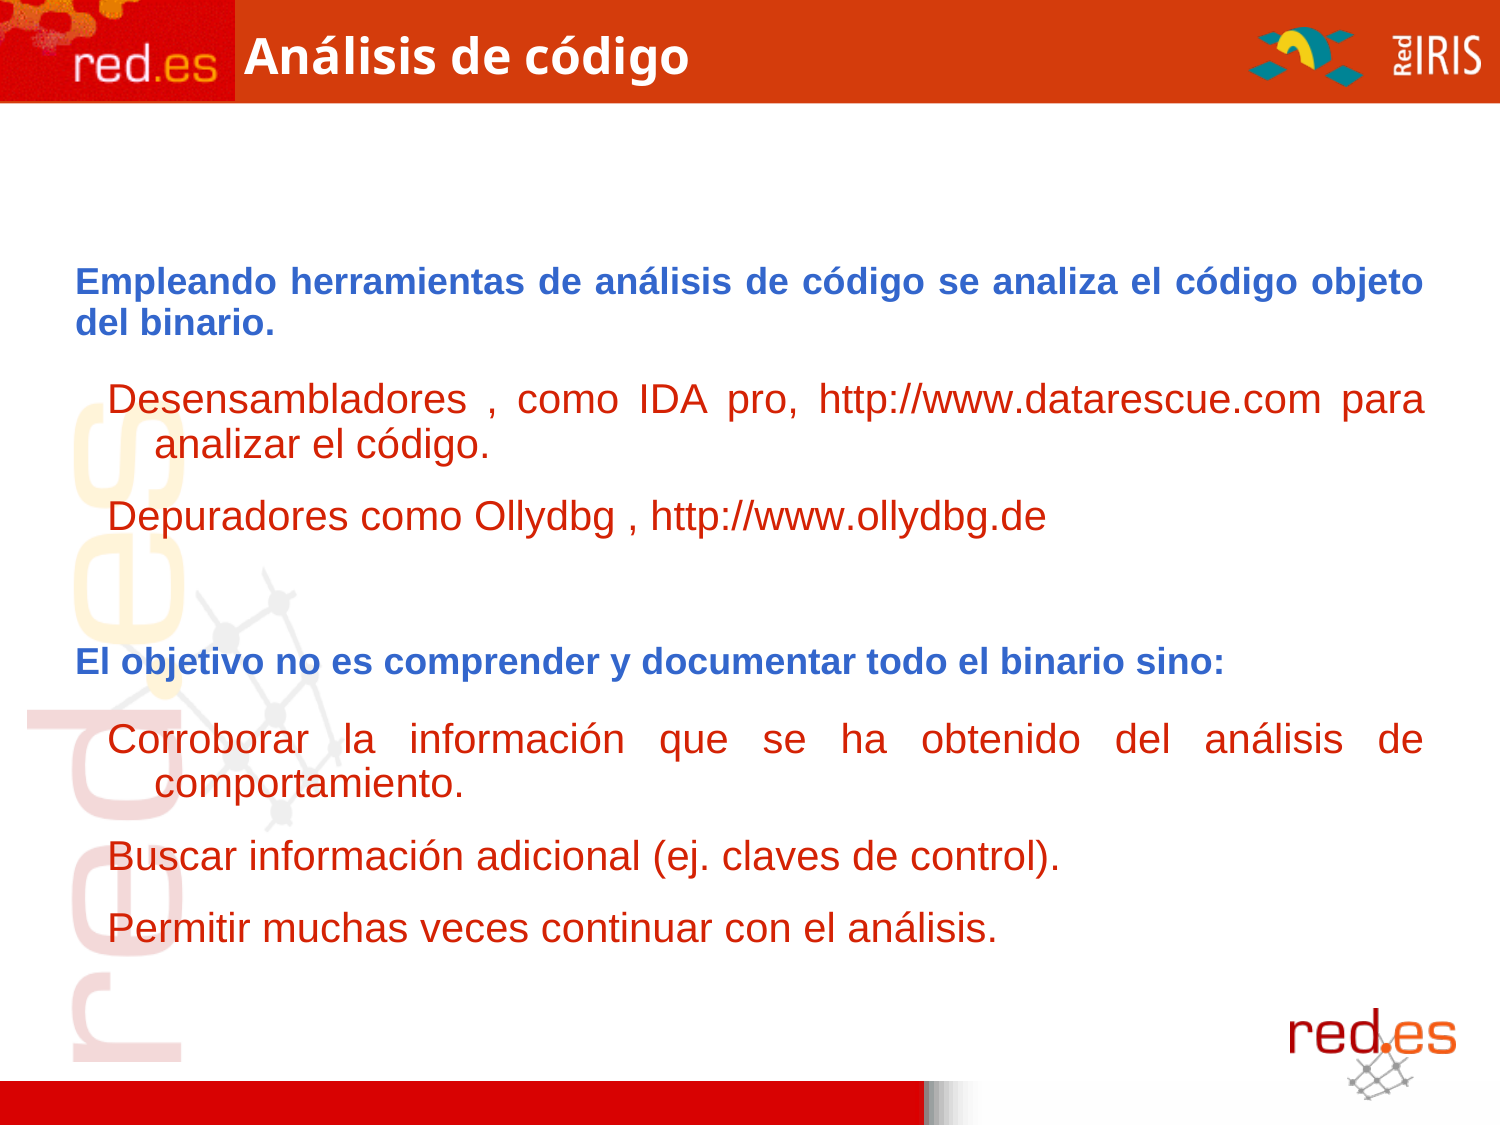

# Análisis de código
Empleando herramientas de análisis de código se analiza el código objeto del binario.
Desensambladores , como IDA pro, http://www.datarescue.com para analizar el código.
Depuradores como Ollydbg , http://www.ollydbg.de
El objetivo no es comprender y documentar todo el binario sino:
Corroborar la información que se ha obtenido del análisis de comportamiento.
Buscar información adicional (ej. claves de control).
Permitir muchas veces continuar con el análisis.